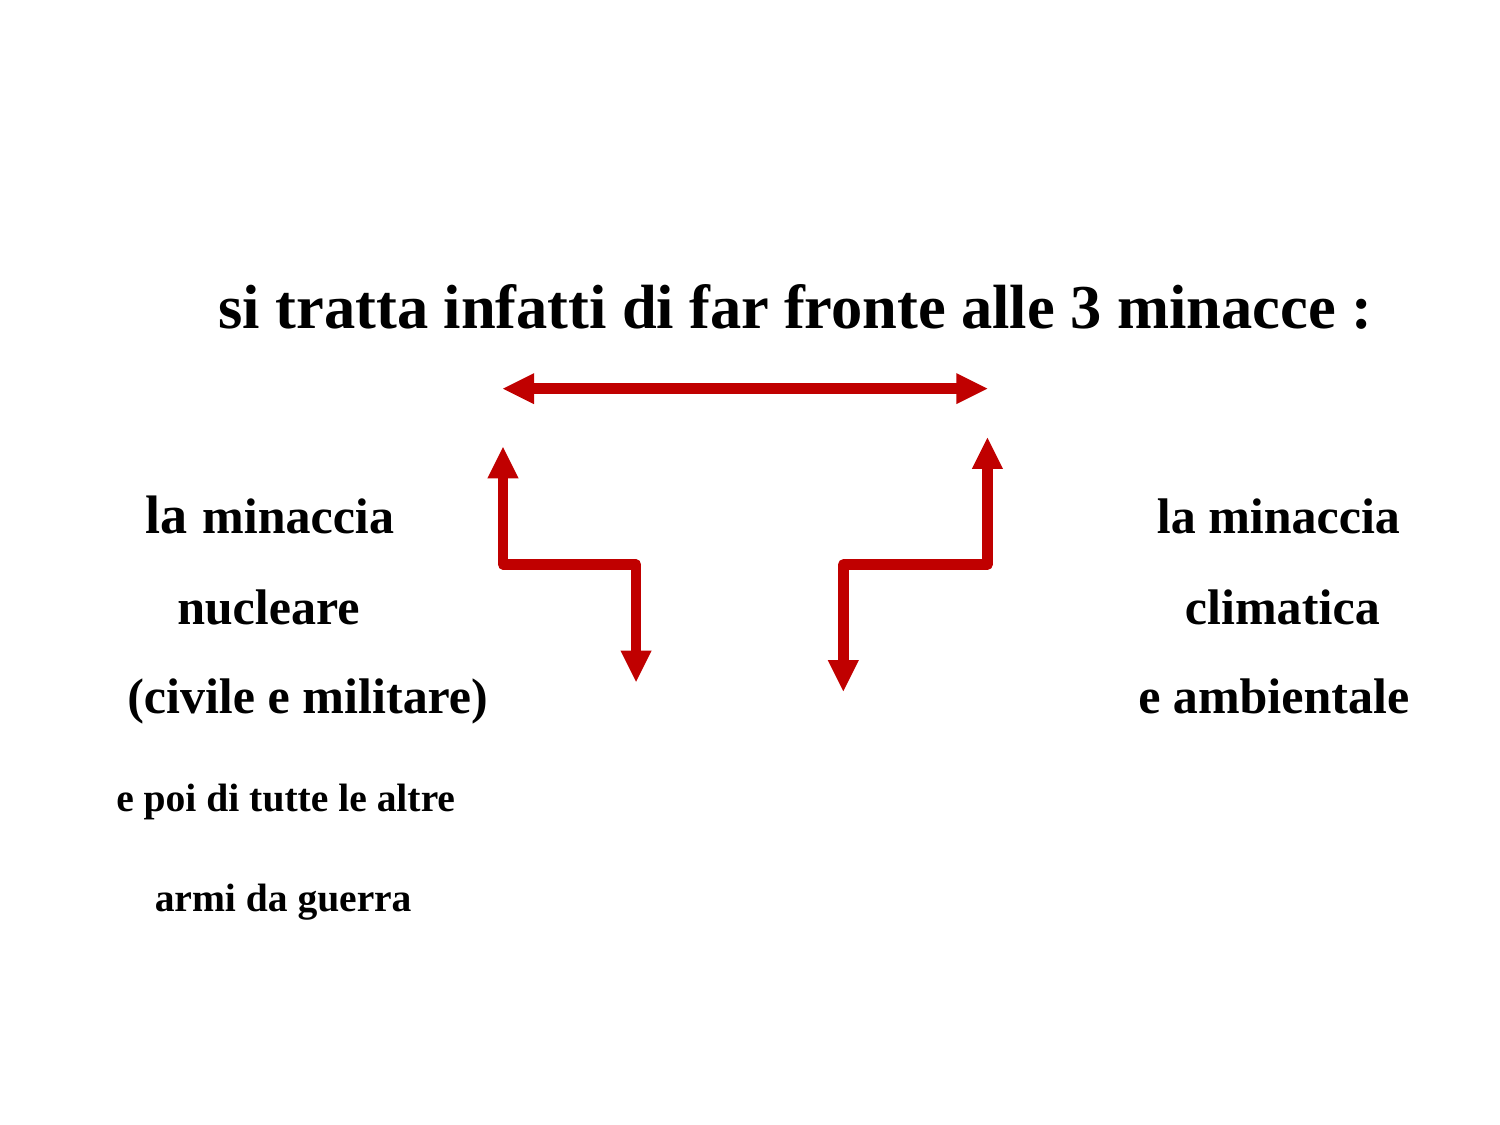

# si tratta infatti di far fronte alle 3 minacce :
 la minaccia la minaccia
 nucleare climatica
 (civile e militare) e ambientale
 e poi di tutte le altre
 armi da guerra
la minaccia di una ancor più grande
ingiustizia sociale
e alle loro interazioni